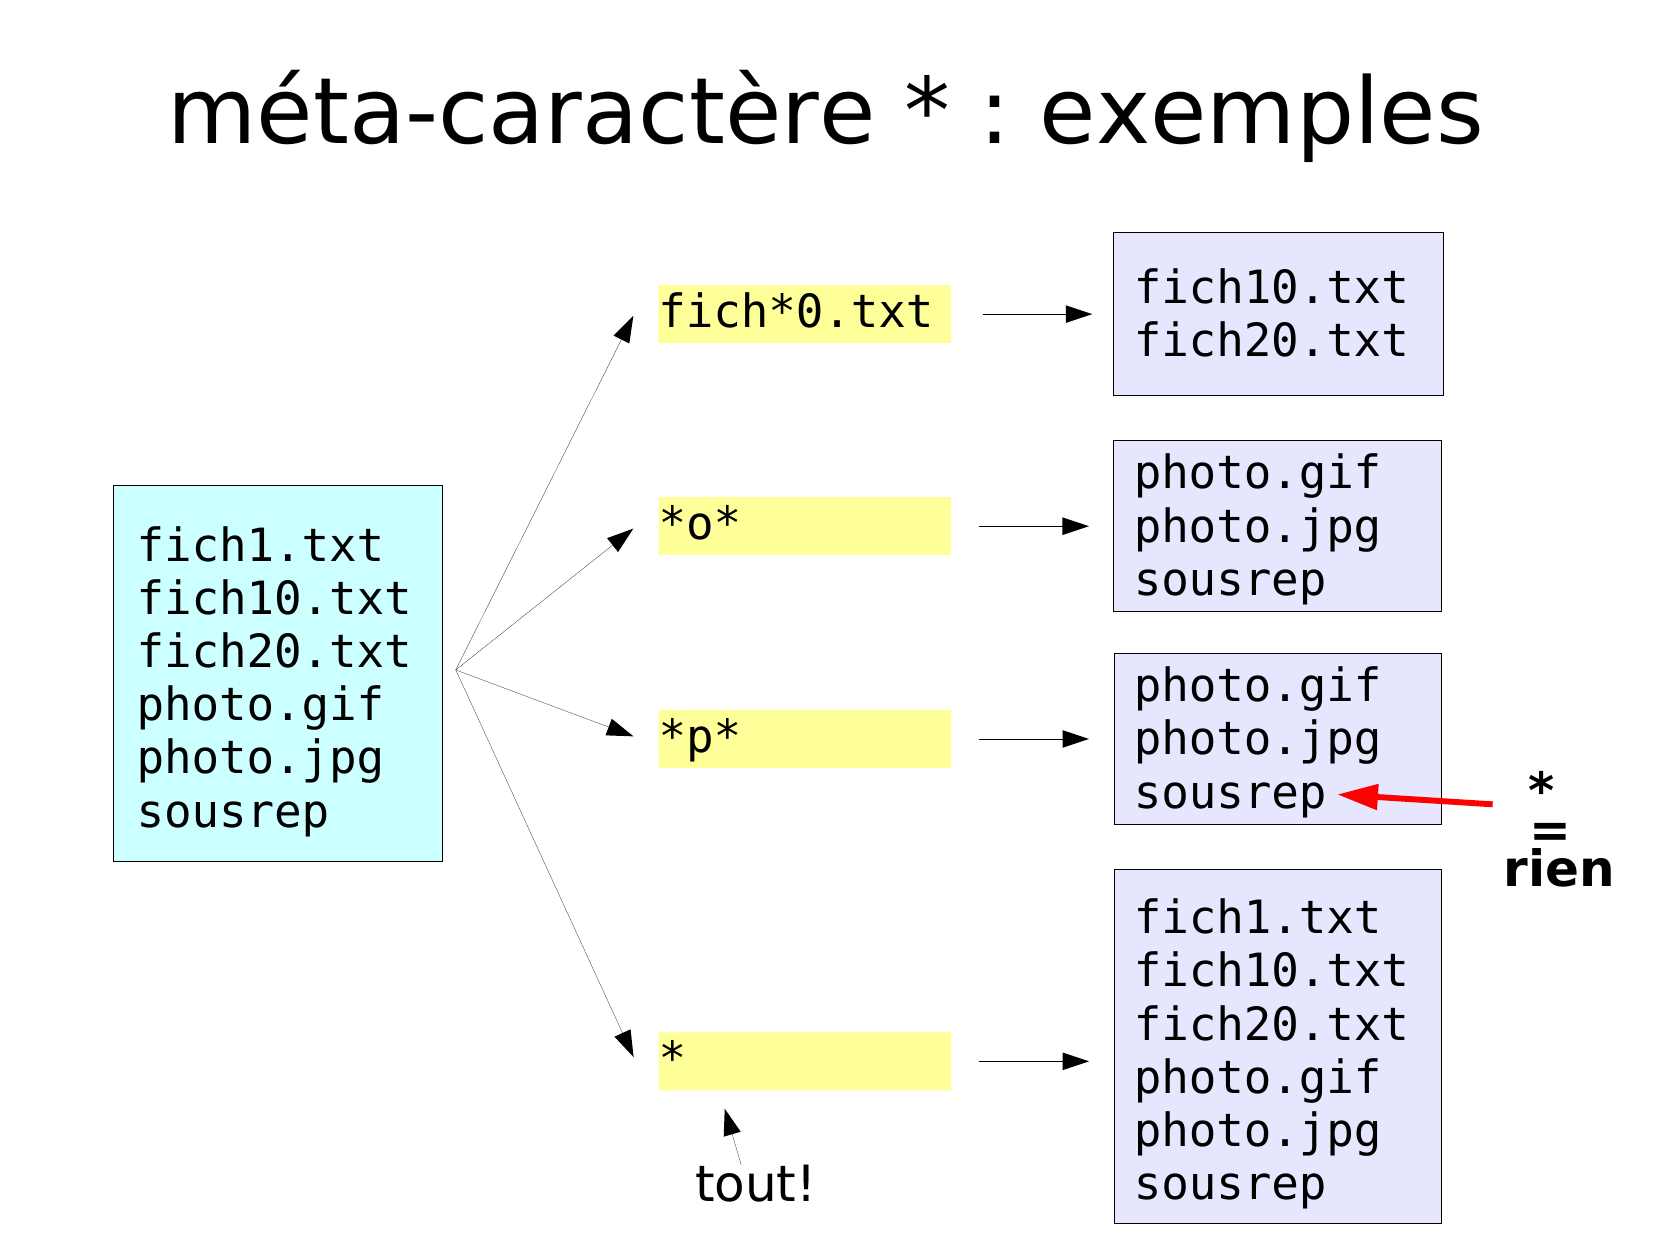

# méta-caractère * : exemples
fich10.txt
fich20.txt
fich*0.txt
photo.gif
photo.jpg
sousrep
*o*
fich1.txt
fich10.txt
fich20.txt
photo.gif
photo.jpg
sousrep
photo.gif
photo.jpg
sousrep
*p*
*
=
 rien
fich1.txt
fich10.txt
fich20.txt
photo.gif
photo.jpg
sousrep
*
tout!